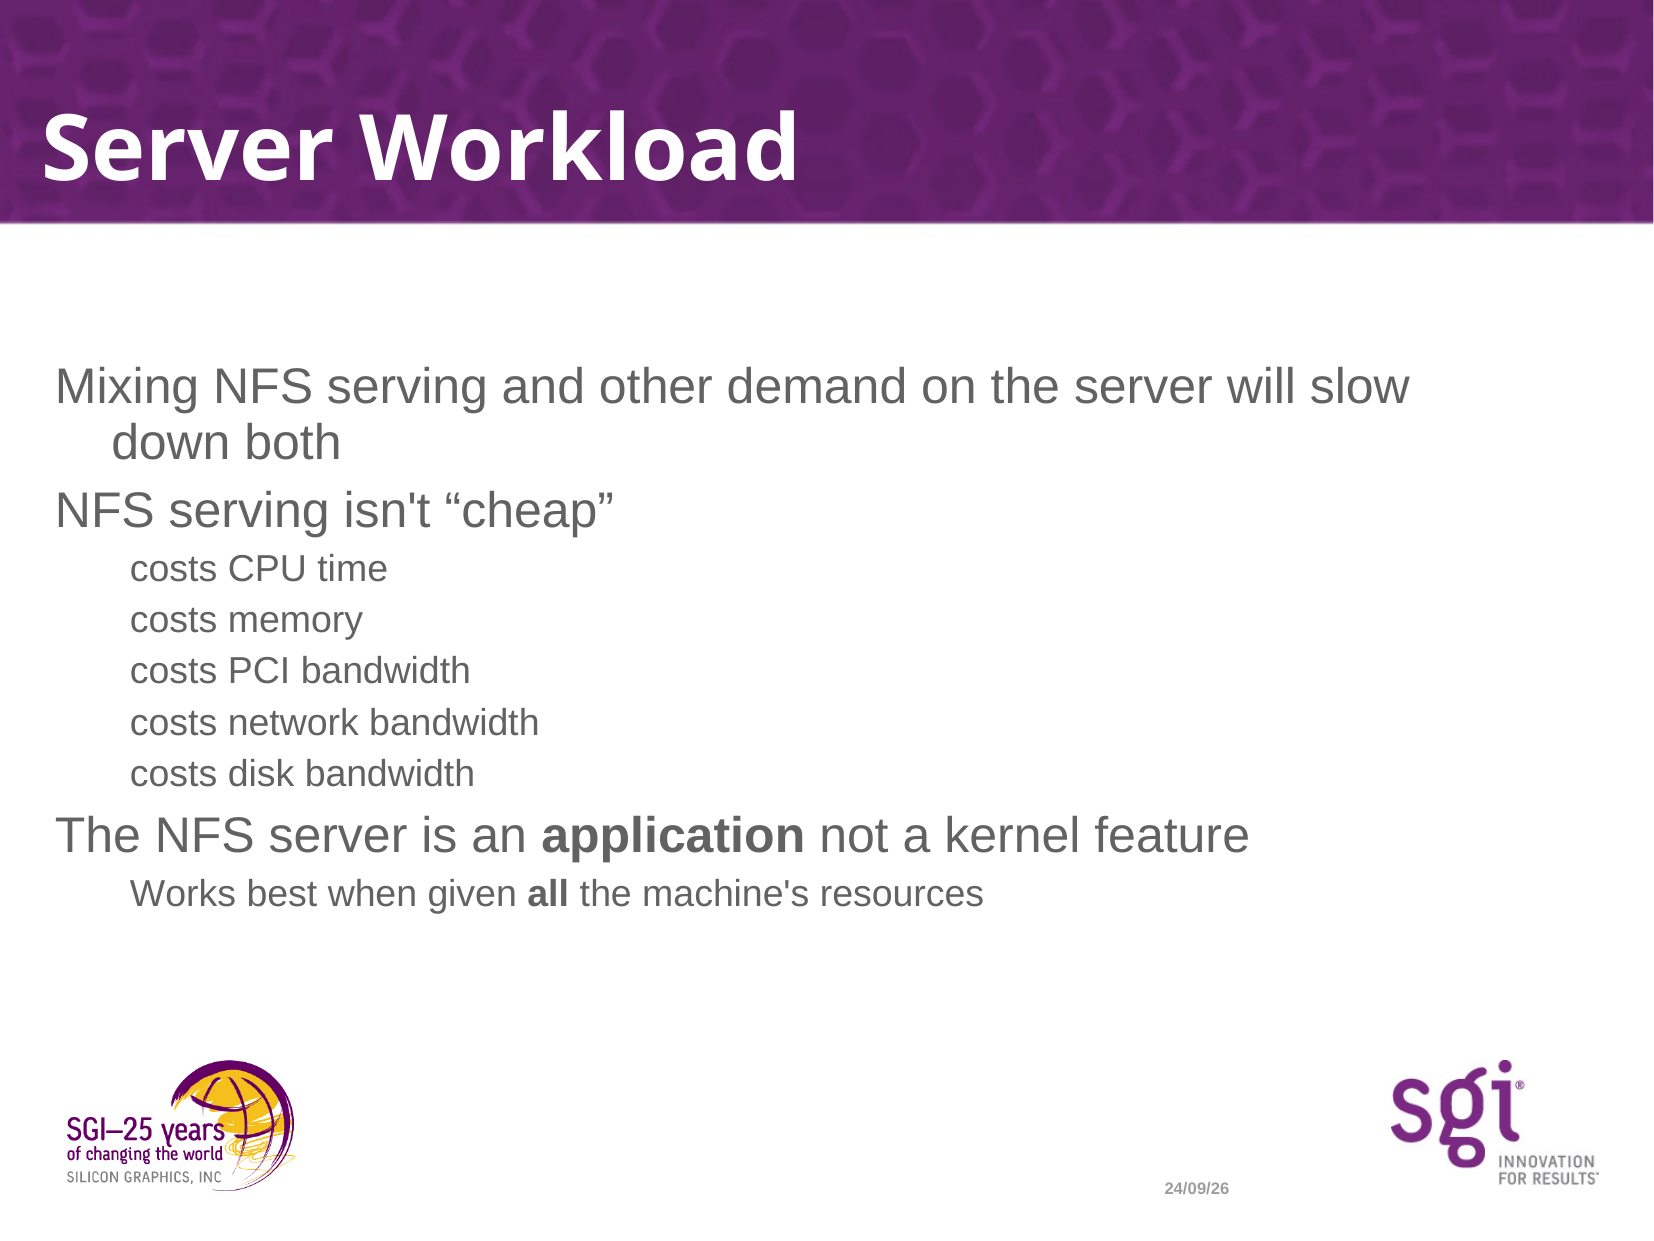

# Server Workload
Mixing NFS serving and other demand on the server will slow down both
NFS serving isn't “cheap”
costs CPU time
costs memory
costs PCI bandwidth
costs network bandwidth
costs disk bandwidth
The NFS server is an application not a kernel feature
Works best when given all the machine's resources